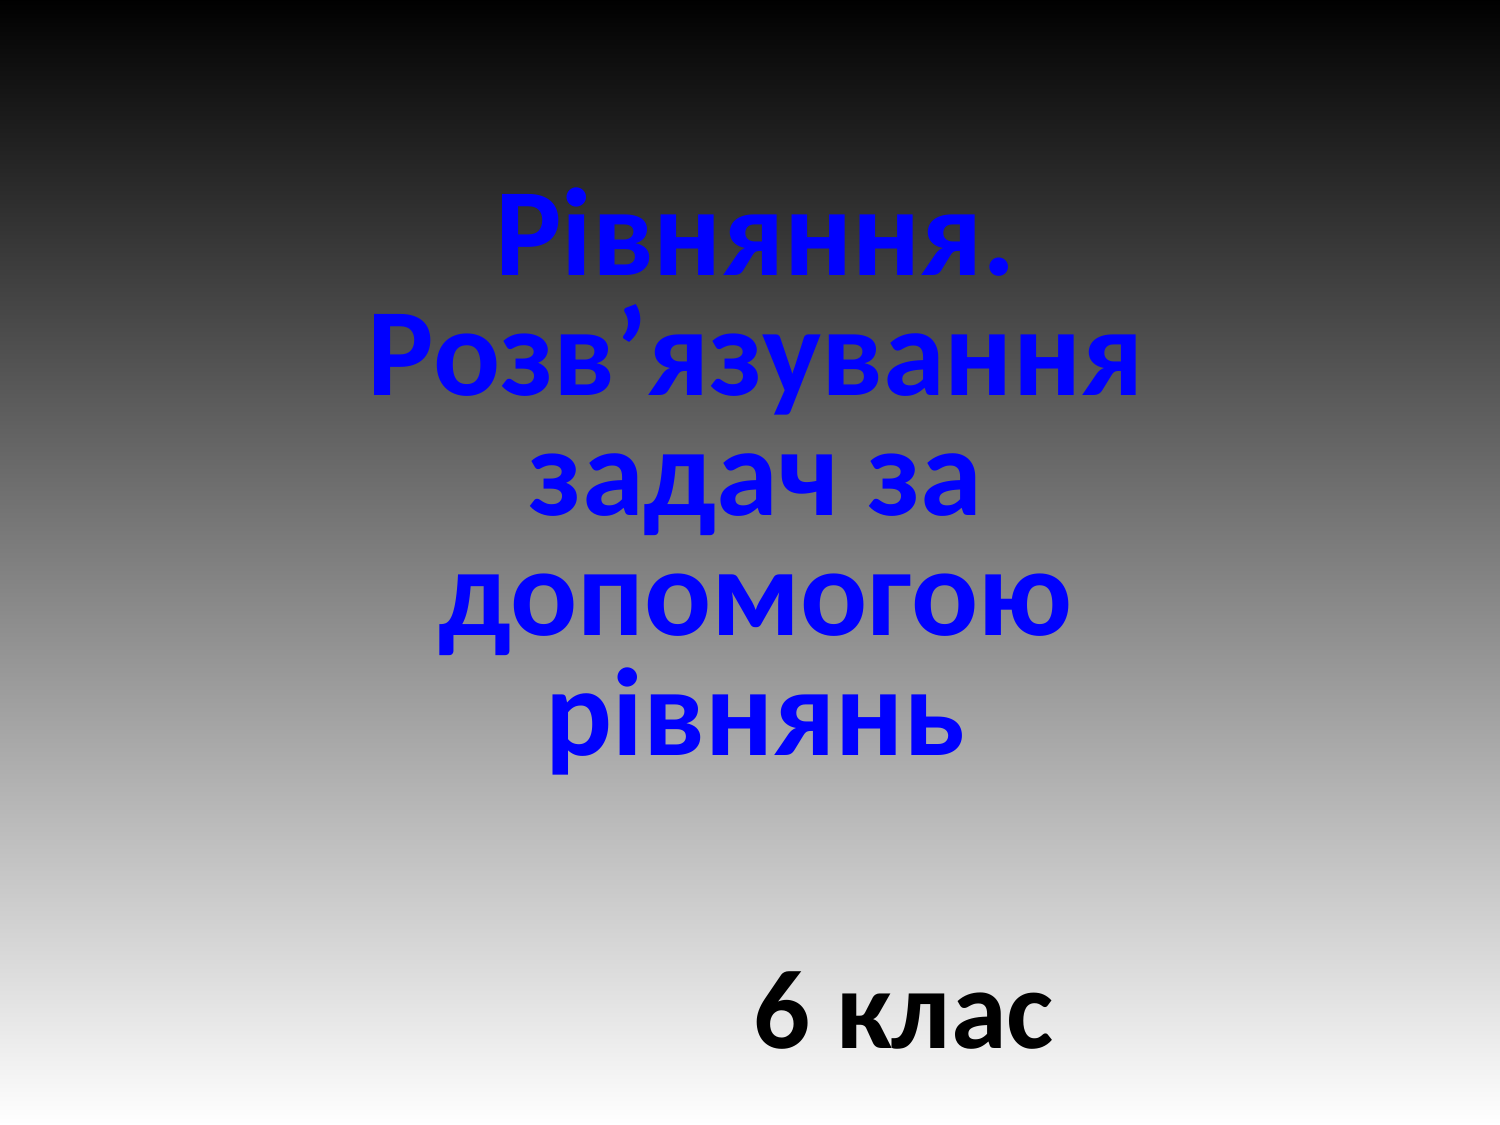

# Рівняння. Розв’язування задач за допомогою рівнянь
 6 клас